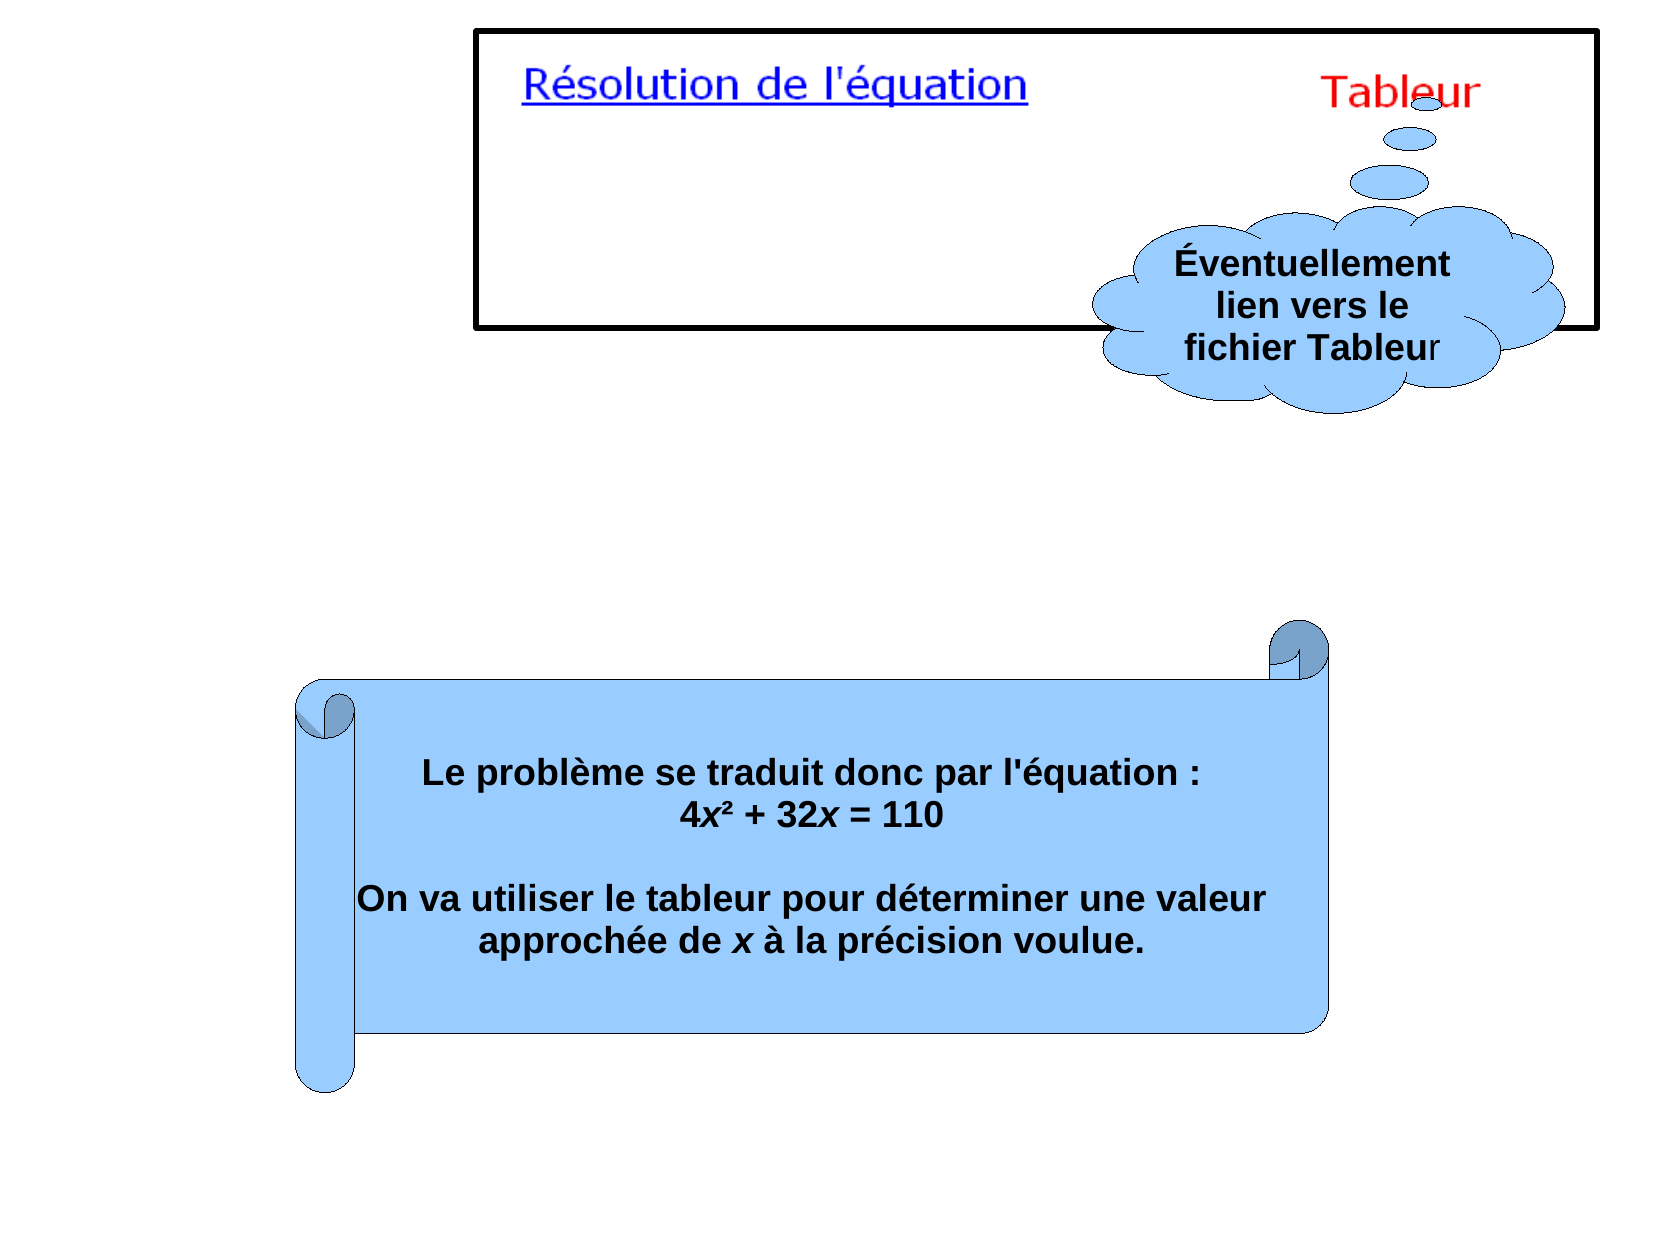

Éventuellement lien vers le fichier Tableur
Le problème se traduit donc par l'équation :
4x² + 32x = 110
On va utiliser le tableur pour déterminer une valeur
approchée de x à la précision voulue.